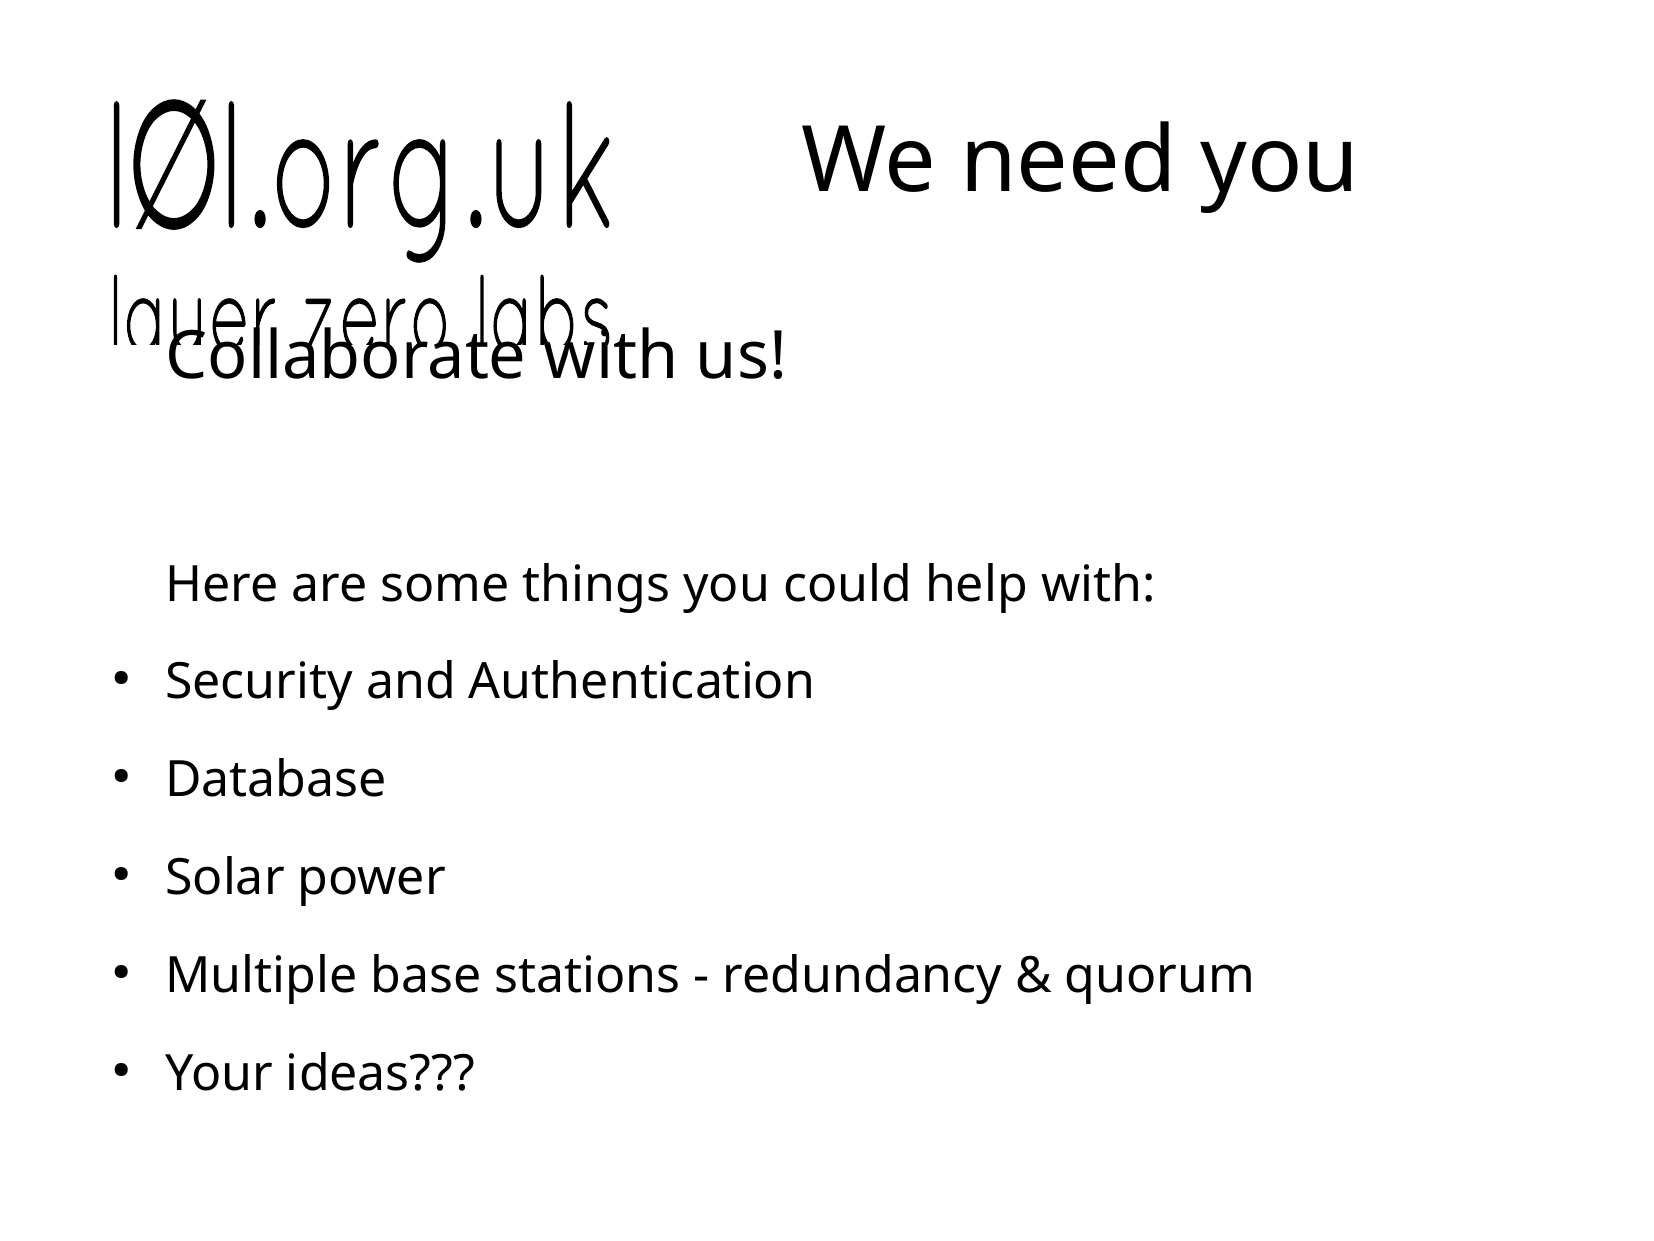

# We need you
Collaborate with us!
Here are some things you could help with:
Security and Authentication
Database
Solar power
Multiple base stations - redundancy & quorum
Your ideas???